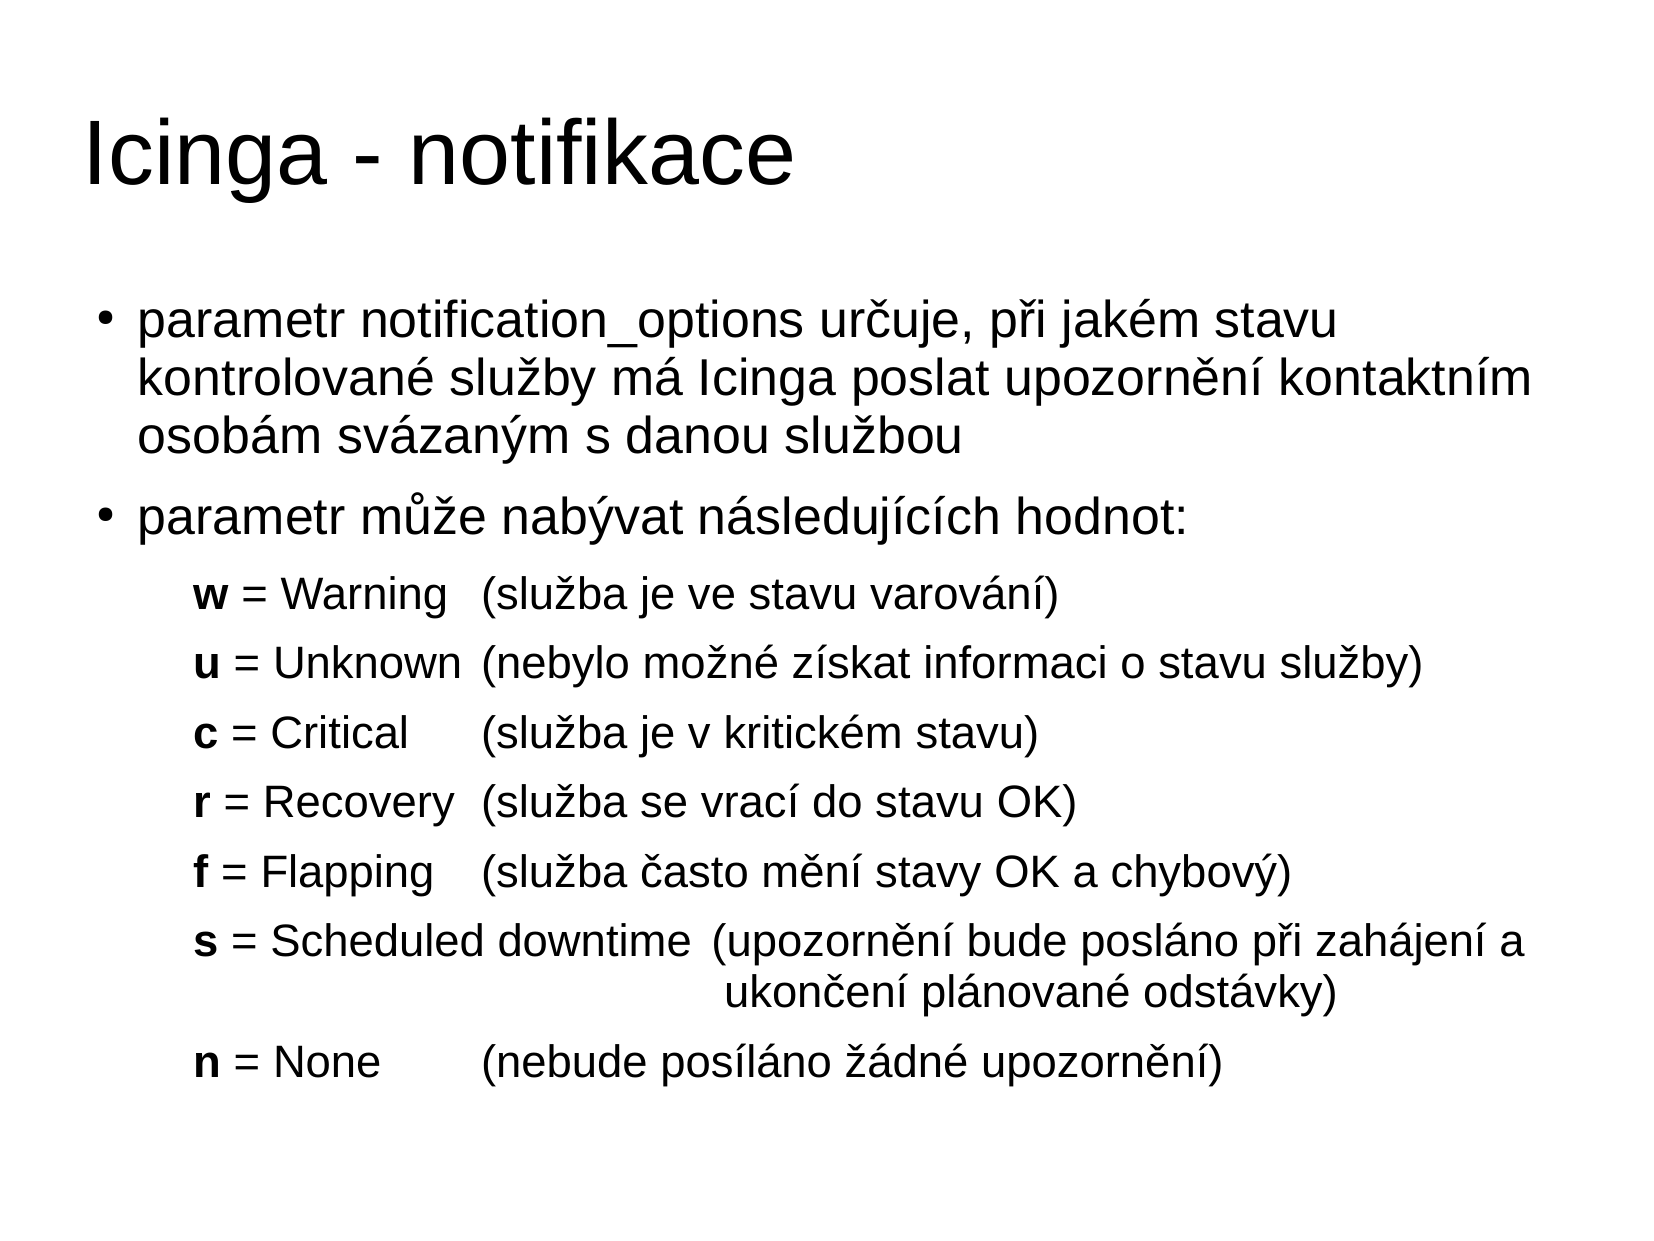

# Icinga - notifikace
parametr notification_options určuje, při jakém stavu kontrolované služby má Icinga poslat upozornění kontaktním osobám svázaným s danou službou
parametr může nabývat následujících hodnot:
w = Warning	(služba je ve stavu varování)
u = Unknown	(nebylo možné získat informaci o stavu služby)
c = Critical		(služba je v kritickém stavu)
r = Recovery	(služba se vrací do stavu OK)
f = Flapping	(služba často mění stavy OK a chybový)
s = Scheduled downtime	(upozornění bude posláno při zahájení a 									 ukončení plánované odstávky)
n = None 		(nebude posíláno žádné upozornění)